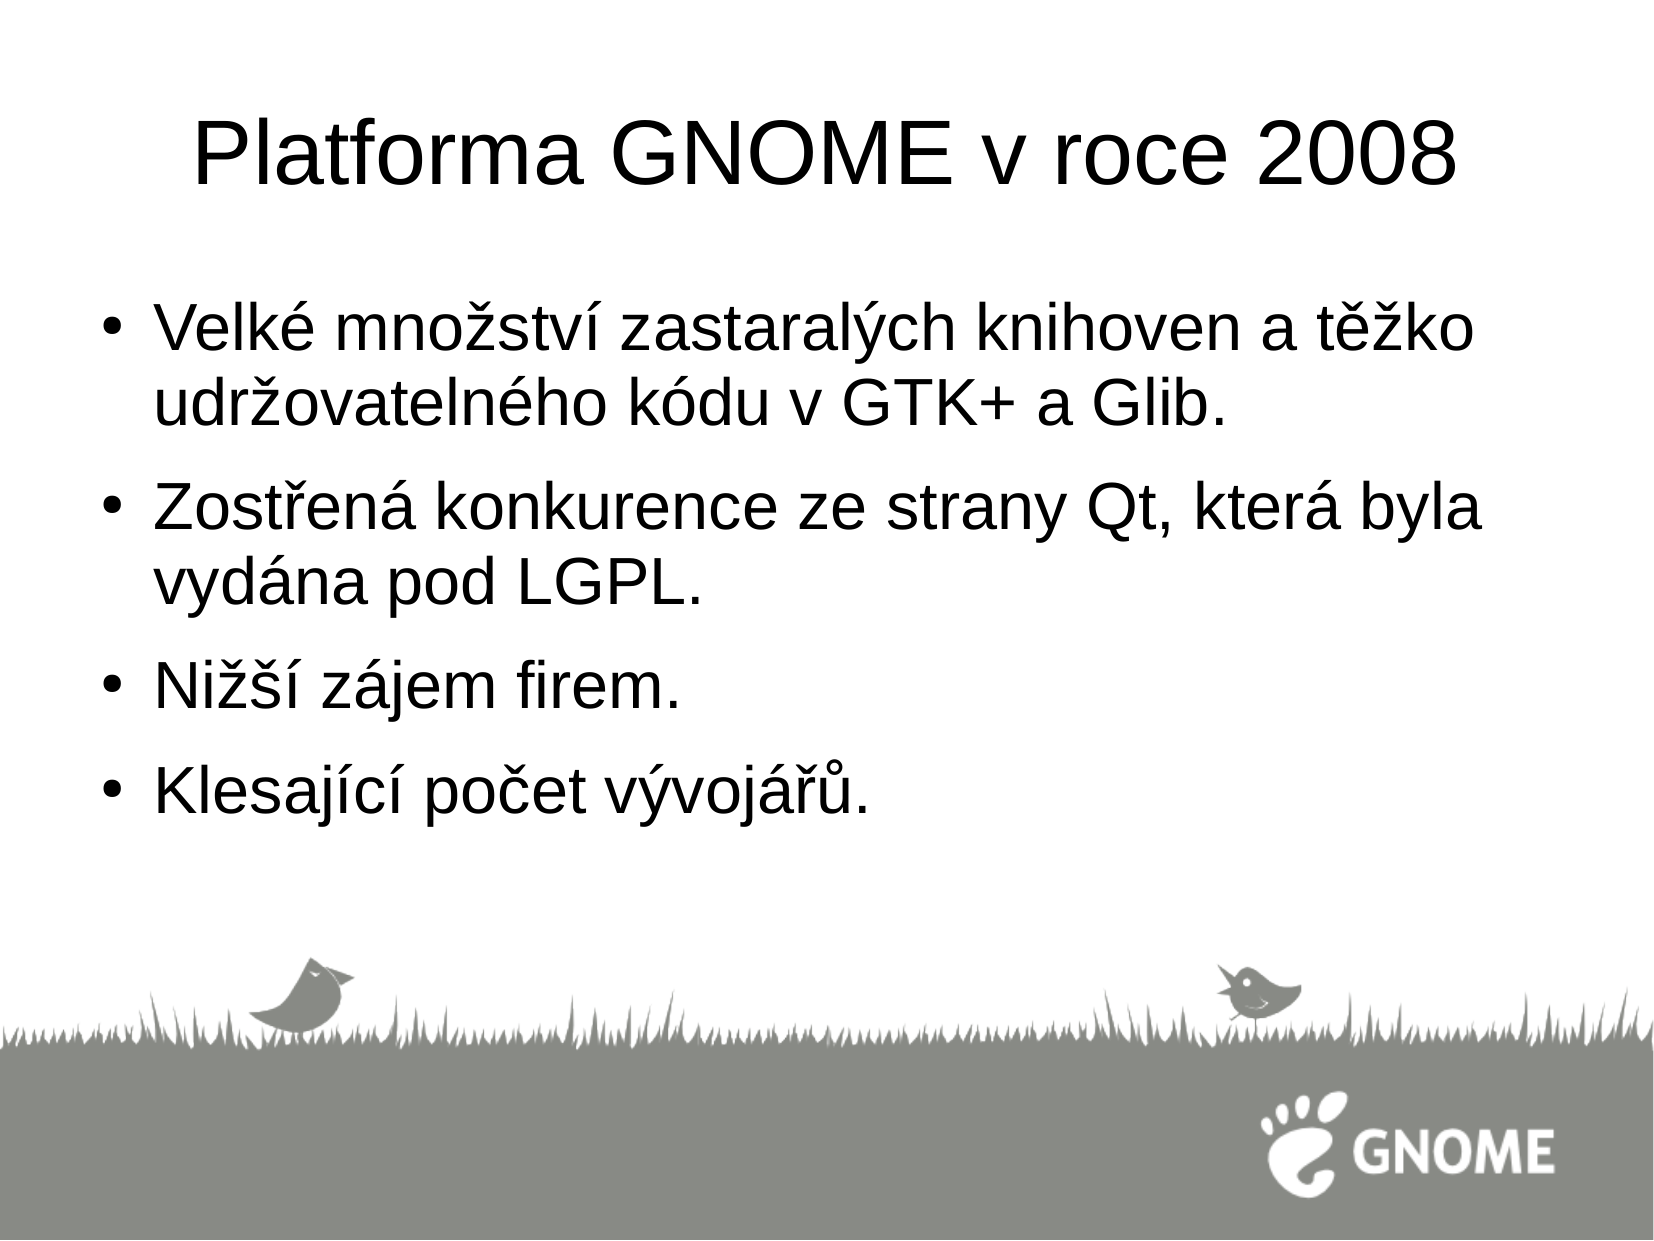

# Platforma GNOME v roce 2008
Velké množství zastaralých knihoven a těžko udržovatelného kódu v GTK+ a Glib.
Zostřená konkurence ze strany Qt, která byla vydána pod LGPL.
Nižší zájem firem.
Klesající počet vývojářů.